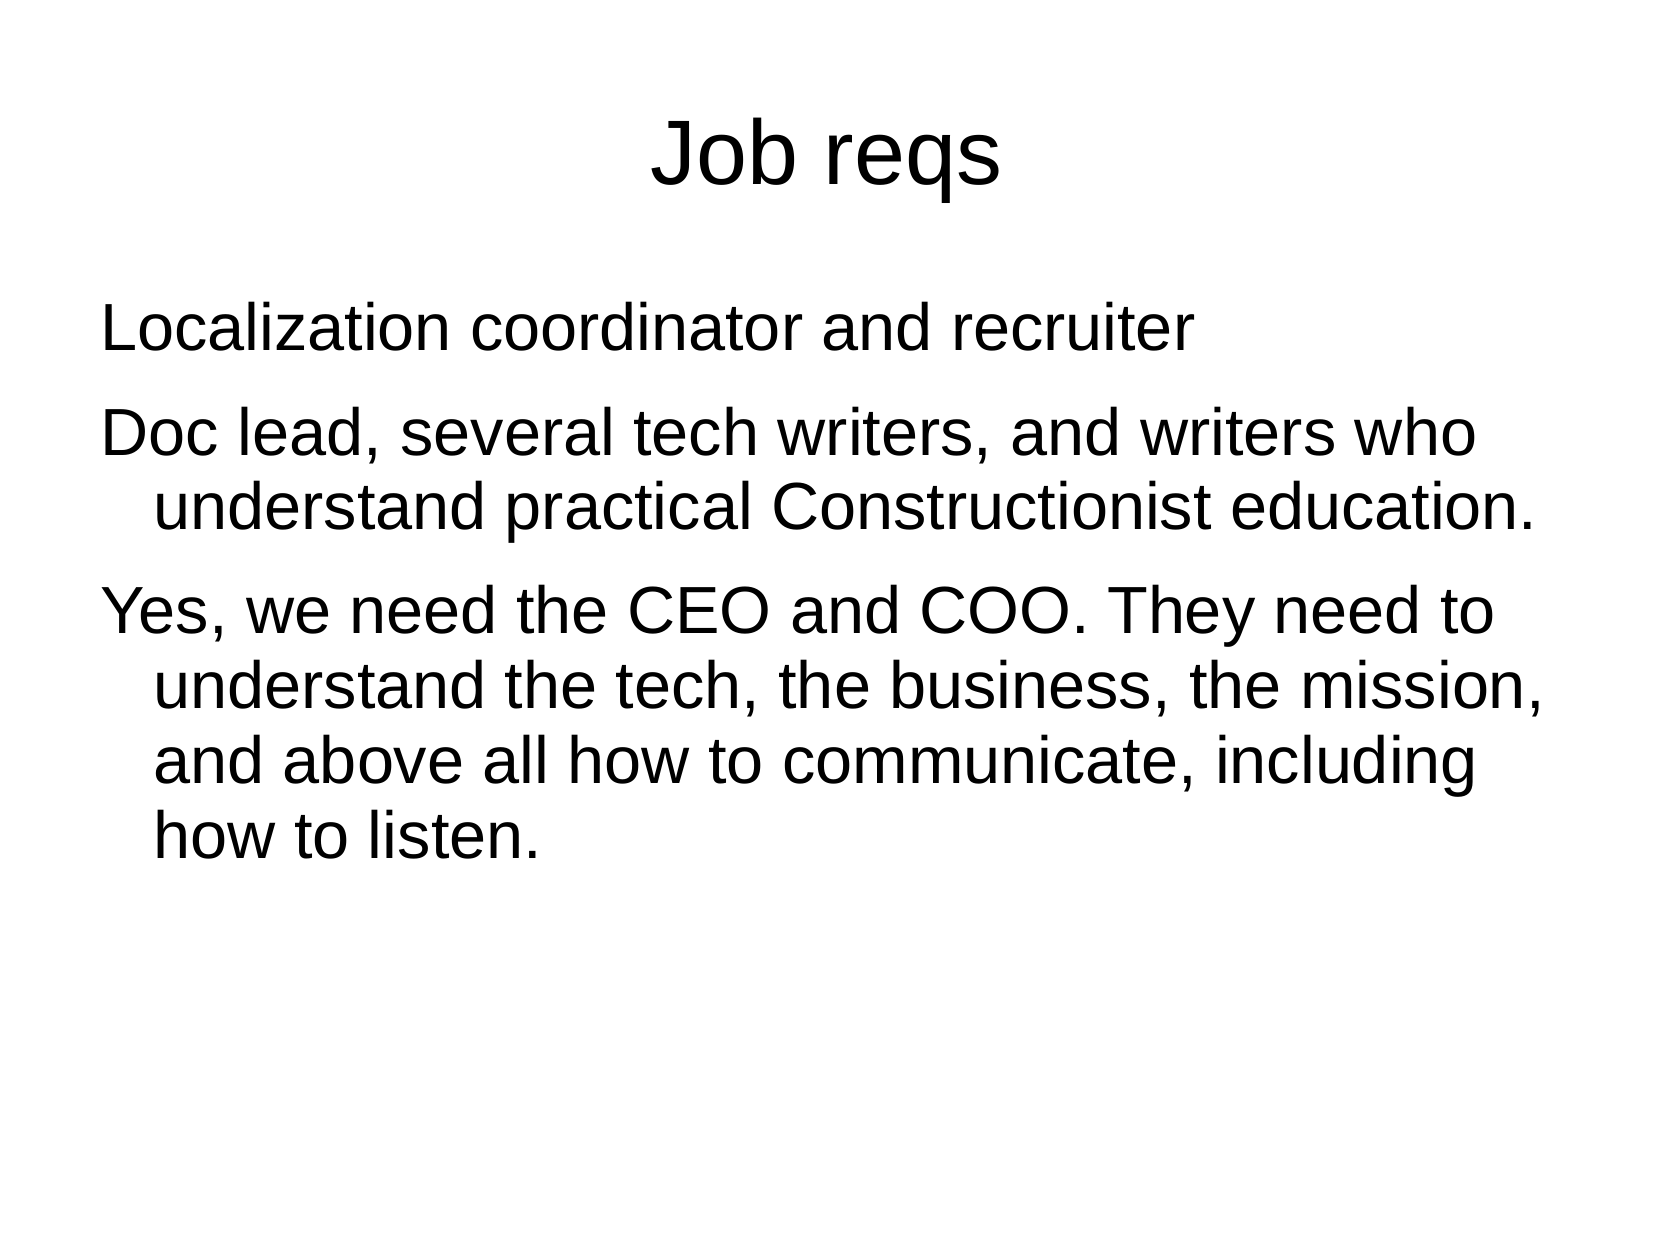

# Job reqs
Localization coordinator and recruiter
Doc lead, several tech writers, and writers who understand practical Constructionist education.
Yes, we need the CEO and COO. They need to understand the tech, the business, the mission, and above all how to communicate, including how to listen.